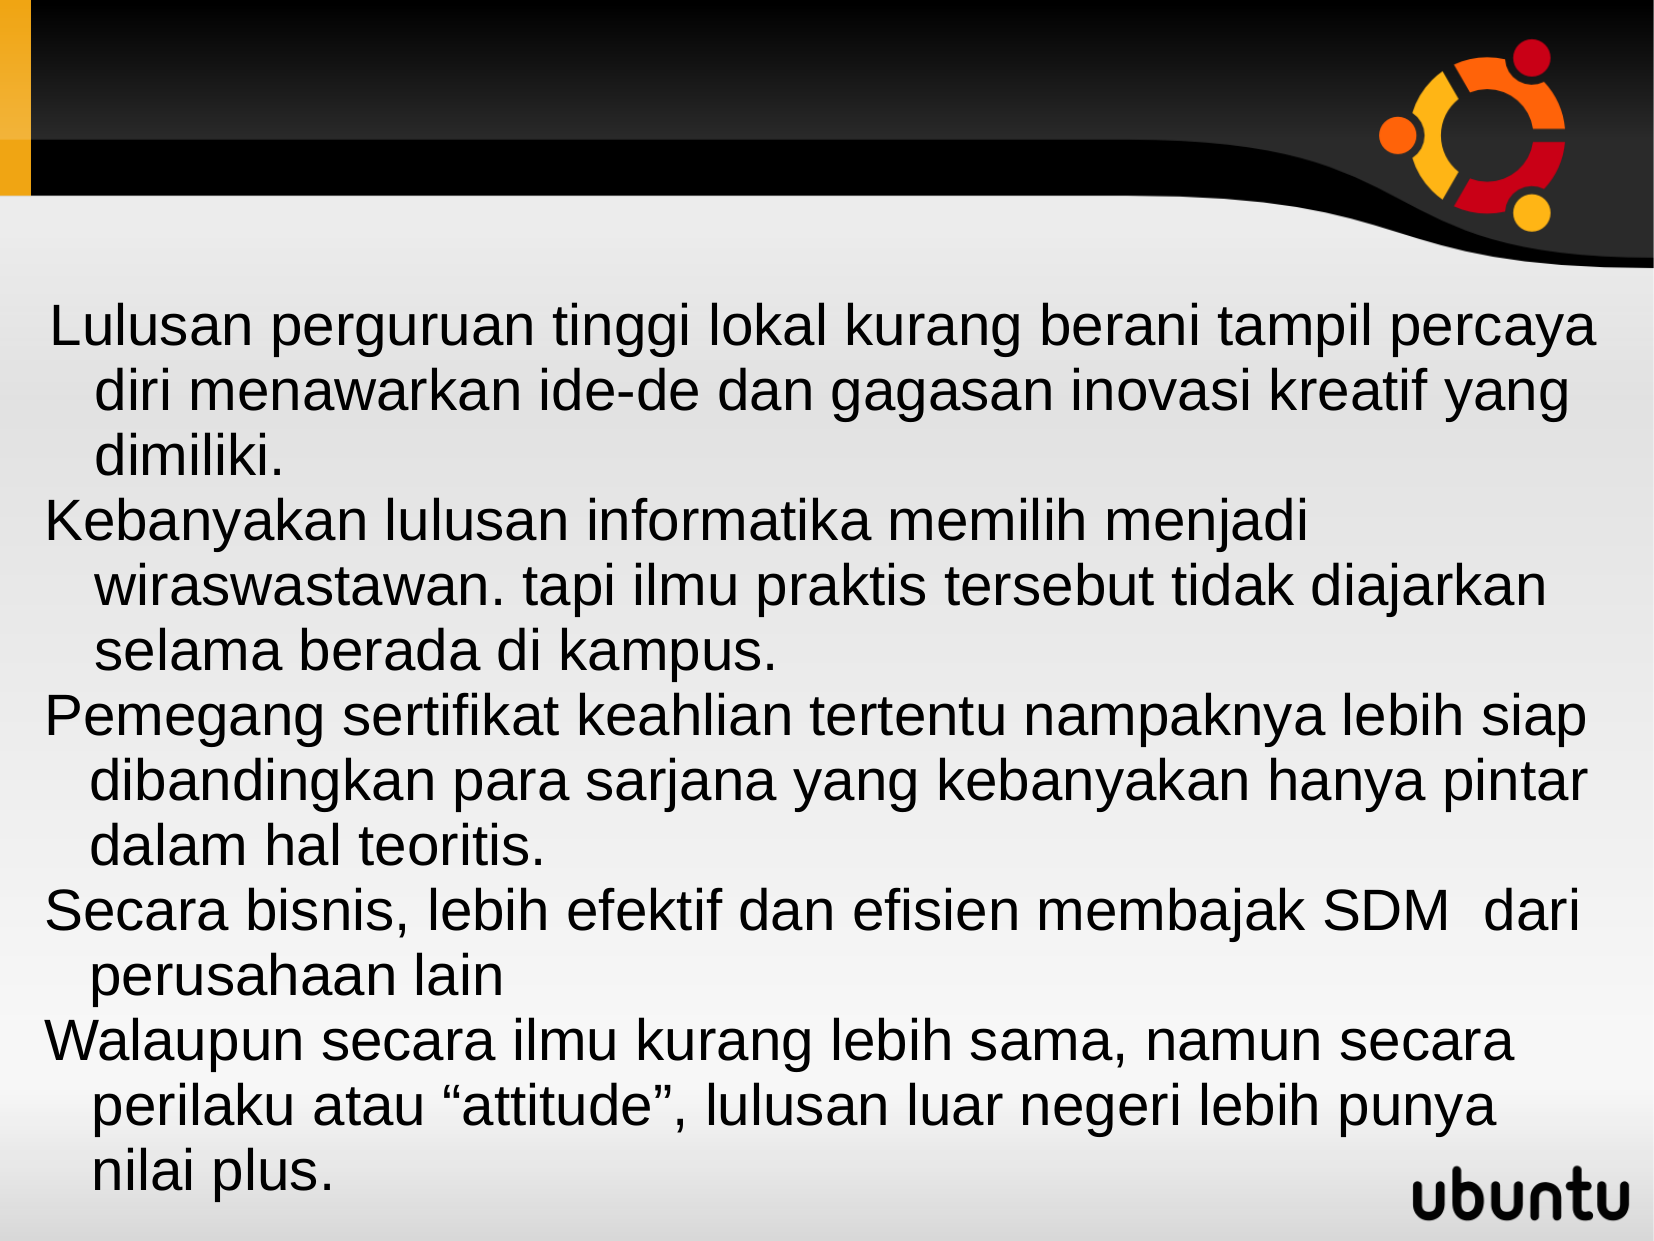

Lulusan perguruan tinggi lokal kurang berani tampil percaya diri menawarkan ide-de dan gagasan inovasi kreatif yang dimiliki.
Kebanyakan lulusan informatika memilih menjadi wiraswastawan. tapi ilmu praktis tersebut tidak diajarkan selama berada di kampus.
Pemegang sertifikat keahlian tertentu nampaknya lebih siap dibandingkan para sarjana yang kebanyakan hanya pintar dalam hal teoritis.
Secara bisnis, lebih efektif dan efisien membajak SDM dari perusahaan lain
Walaupun secara ilmu kurang lebih sama, namun secara perilaku atau “attitude”, lulusan luar negeri lebih punya nilai plus.